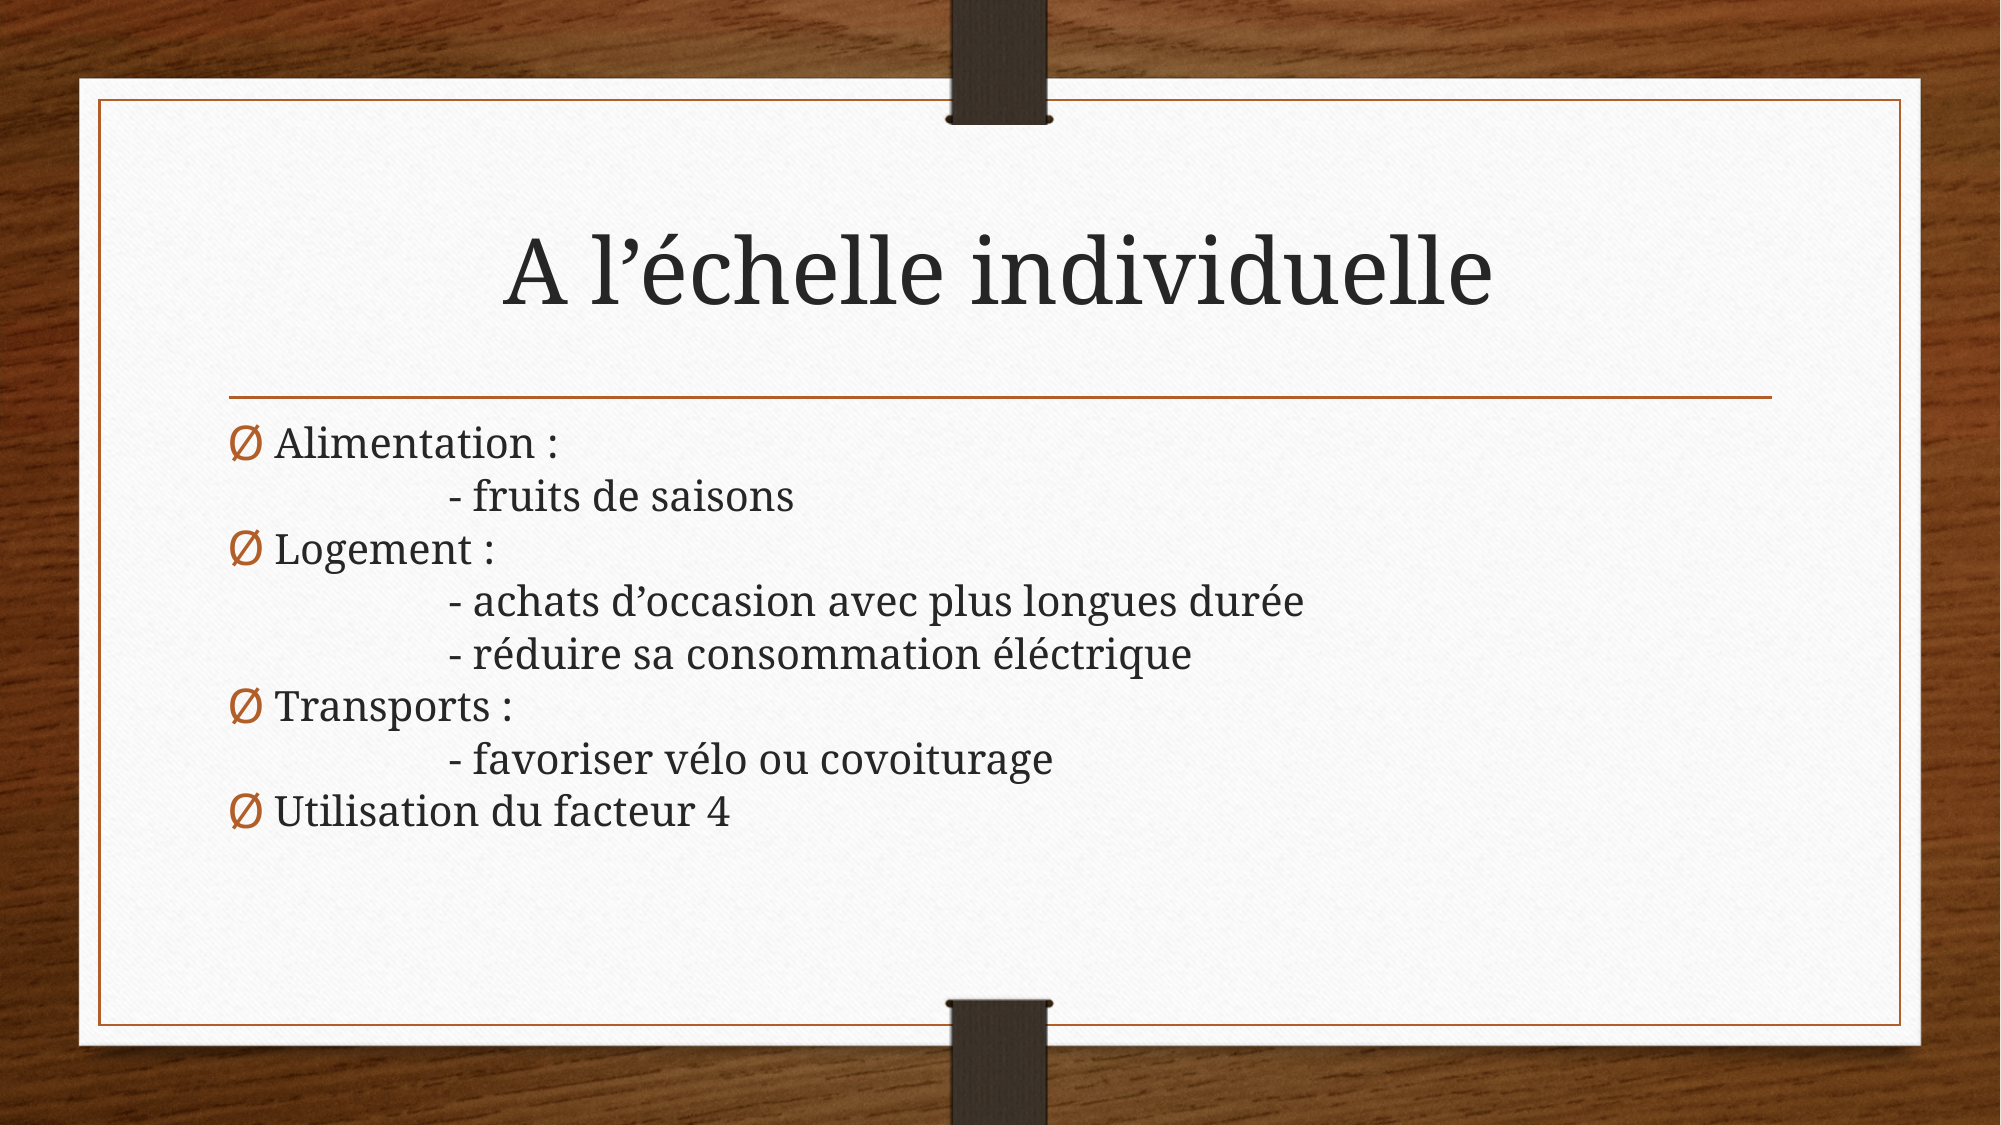

# A l’échelle individuelle
Alimentation :
			- fruits de saisons
Logement :
			- achats d’occasion avec plus longues durée
			- réduire sa consommation éléctrique
Transports :
			- favoriser vélo ou covoiturage
Utilisation du facteur 4